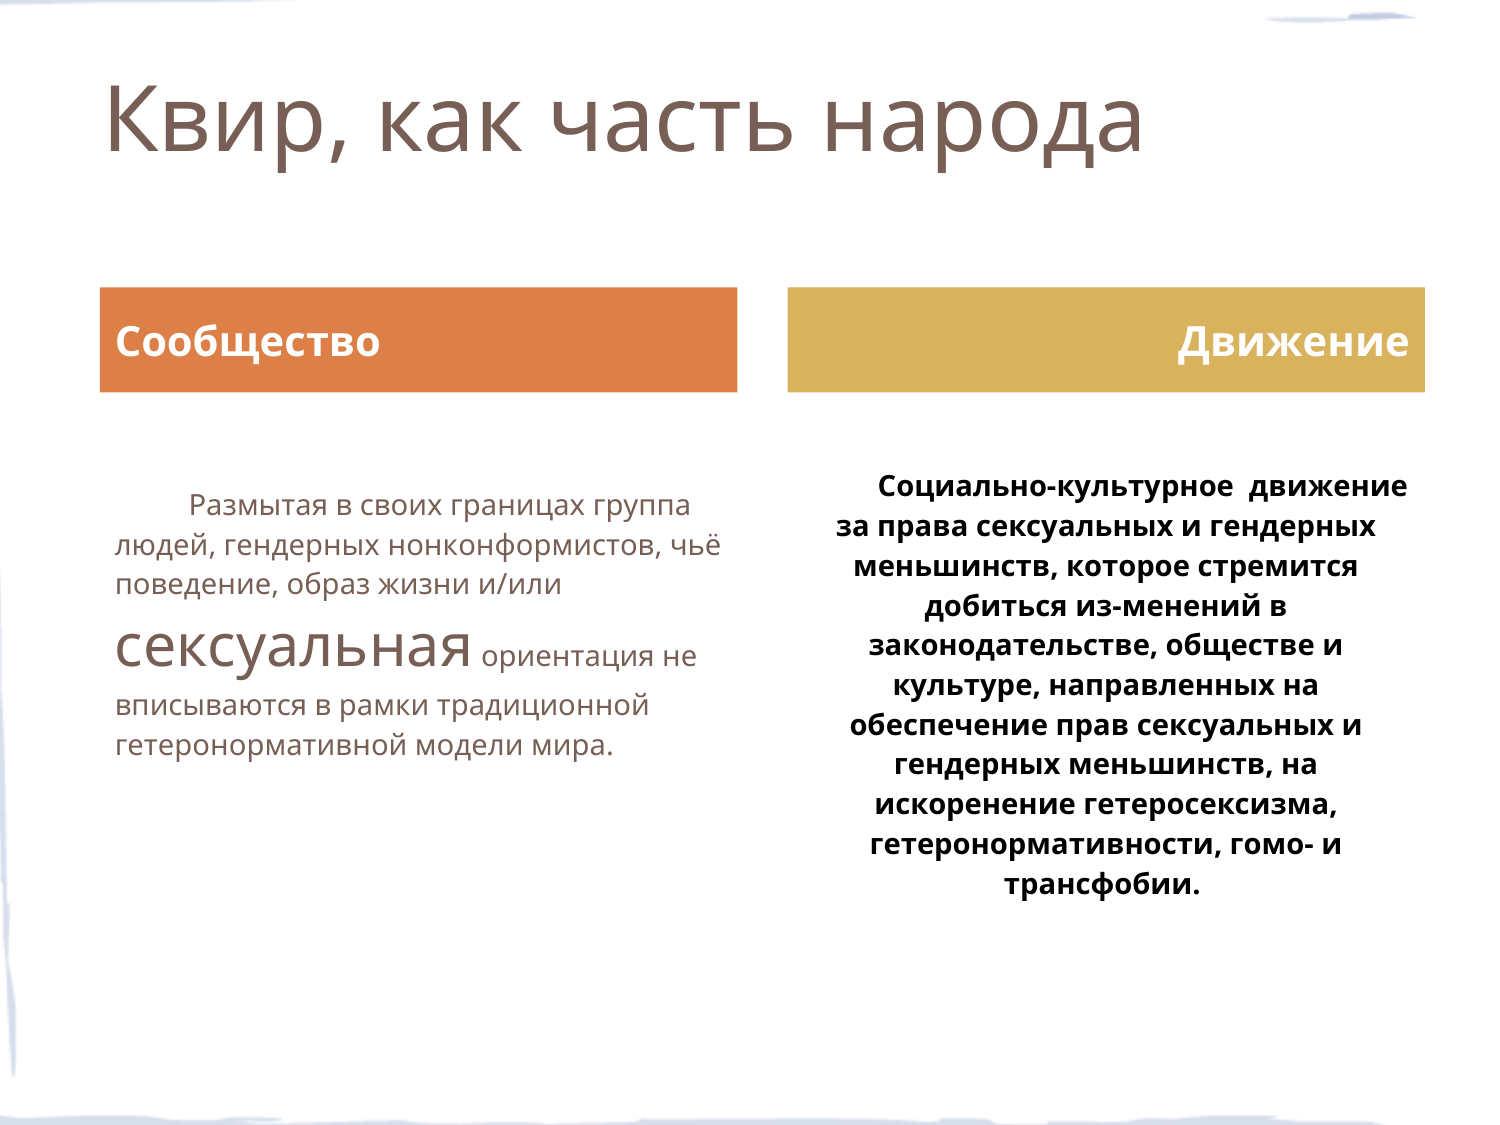

# Квир, как часть народа
Сообщество
Движение
	Размытая в своих границах группа людей, гендерных нонконформистов, чьё поведение, образ жизни и/или сексуальная ориентация не вписываются в рамки традиционной гетеронормативной модели мира.
	Cоциально-культурное движение за права сексуальных и гендерных меньшинств, которое стремится добиться из-менений в законодательстве, обществе и культуре, направленных на обеспечение прав сексуальных и гендерных меньшинств, на искоренение гетеросексизма, гетеронормативности, гомо- и трансфобии.